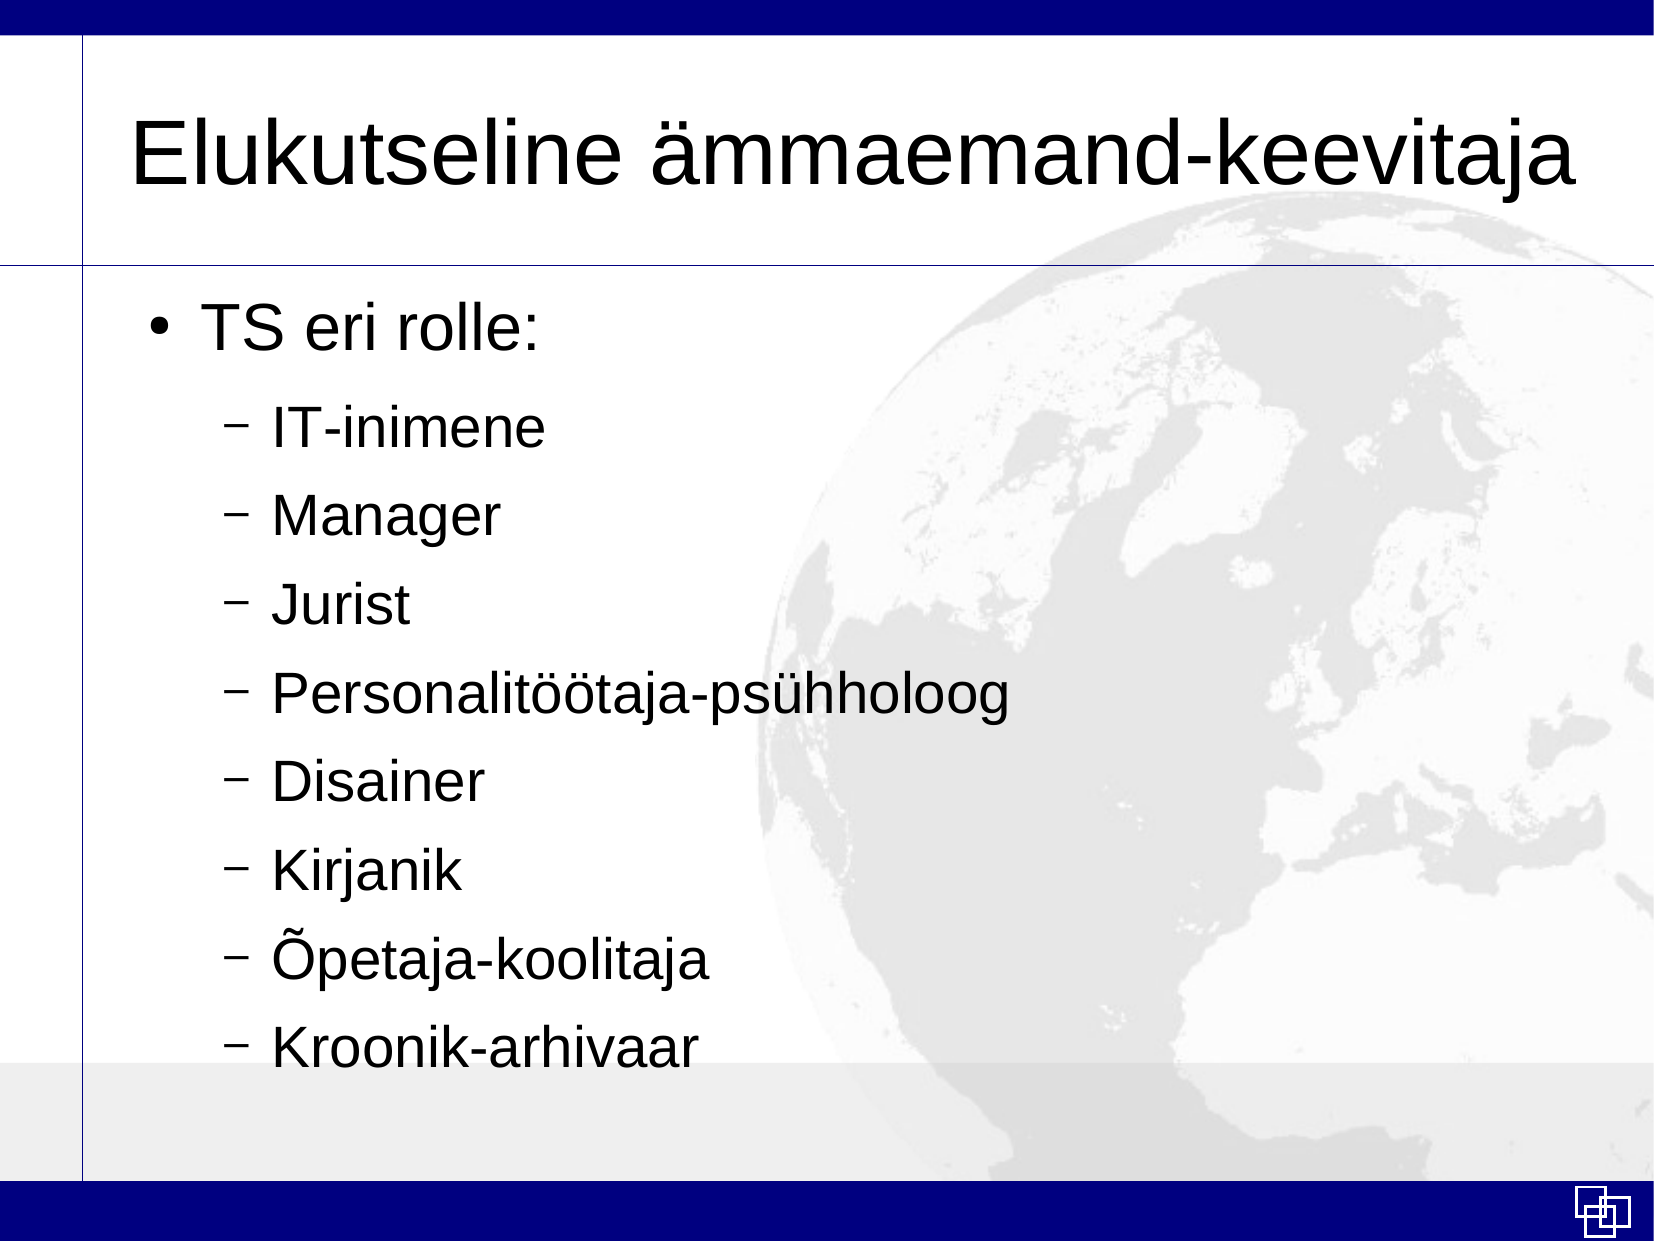

# Elukutseline ämmaemand-keevitaja
TS eri rolle:
IT-inimene
Manager
Jurist
Personalitöötaja-psühholoog
Disainer
Kirjanik
Õpetaja-koolitaja
Kroonik-arhivaar